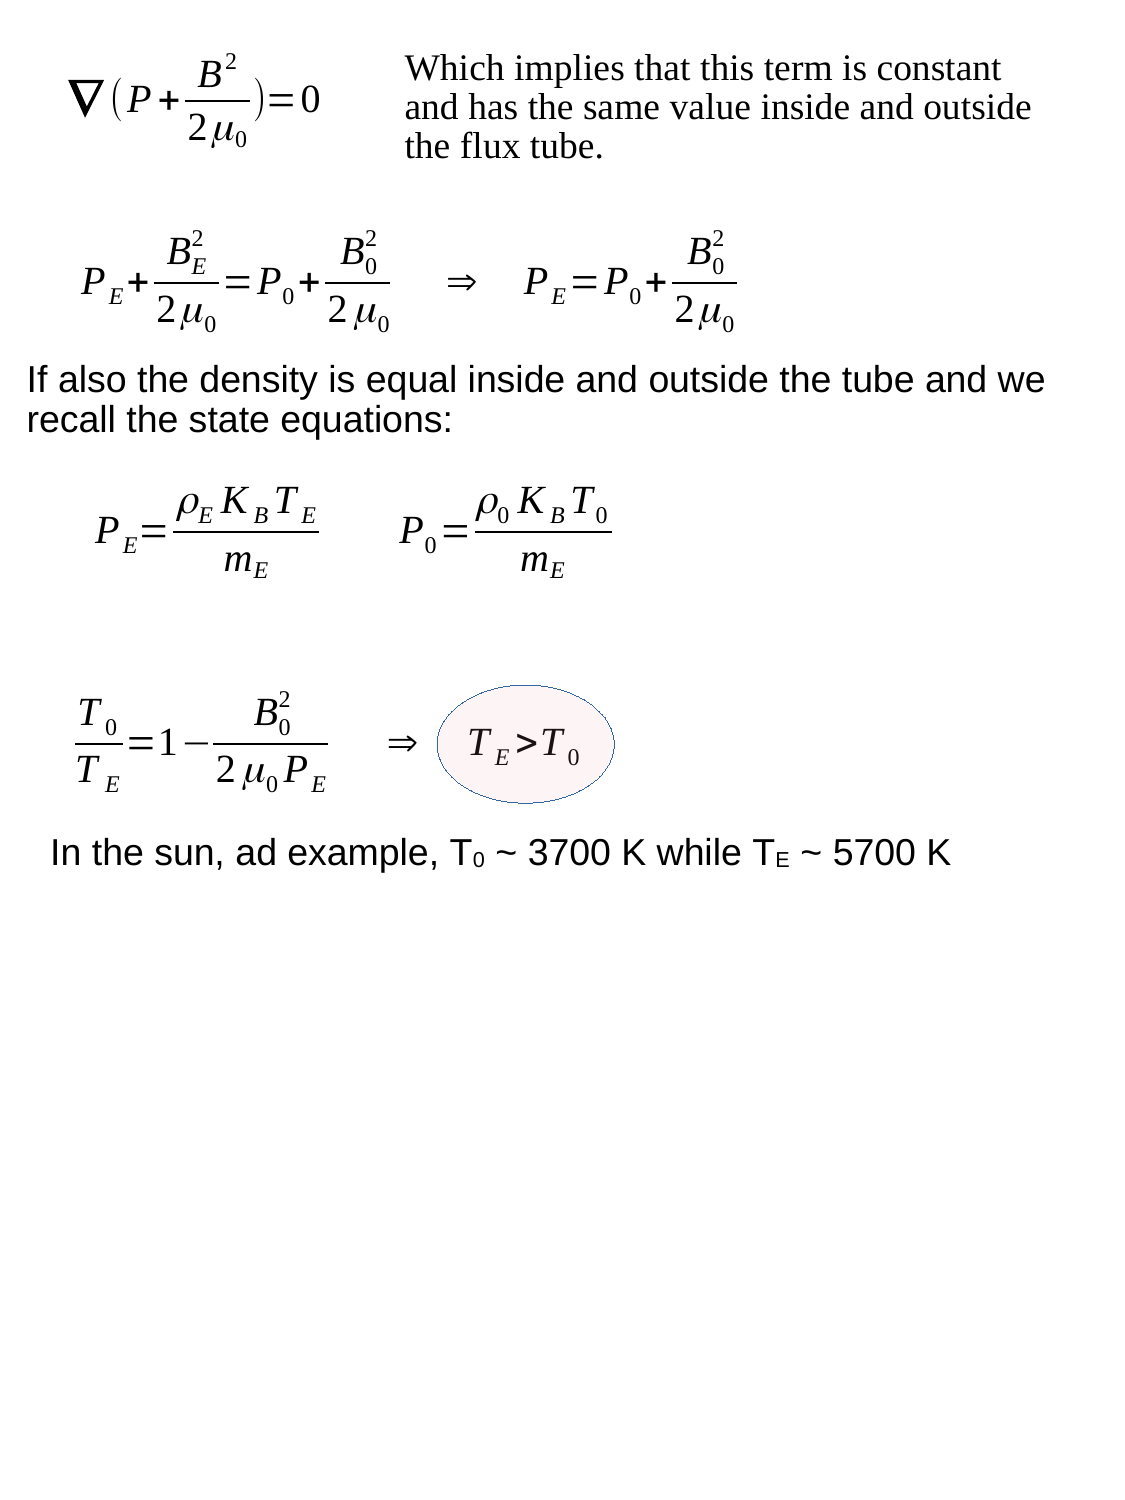

Which implies that this term is constant and has the same value inside and outside the flux tube.
If also the density is equal inside and outside the tube and we recall the state equations:
In the sun, ad example, T0 ~ 3700 K while TE ~ 5700 K